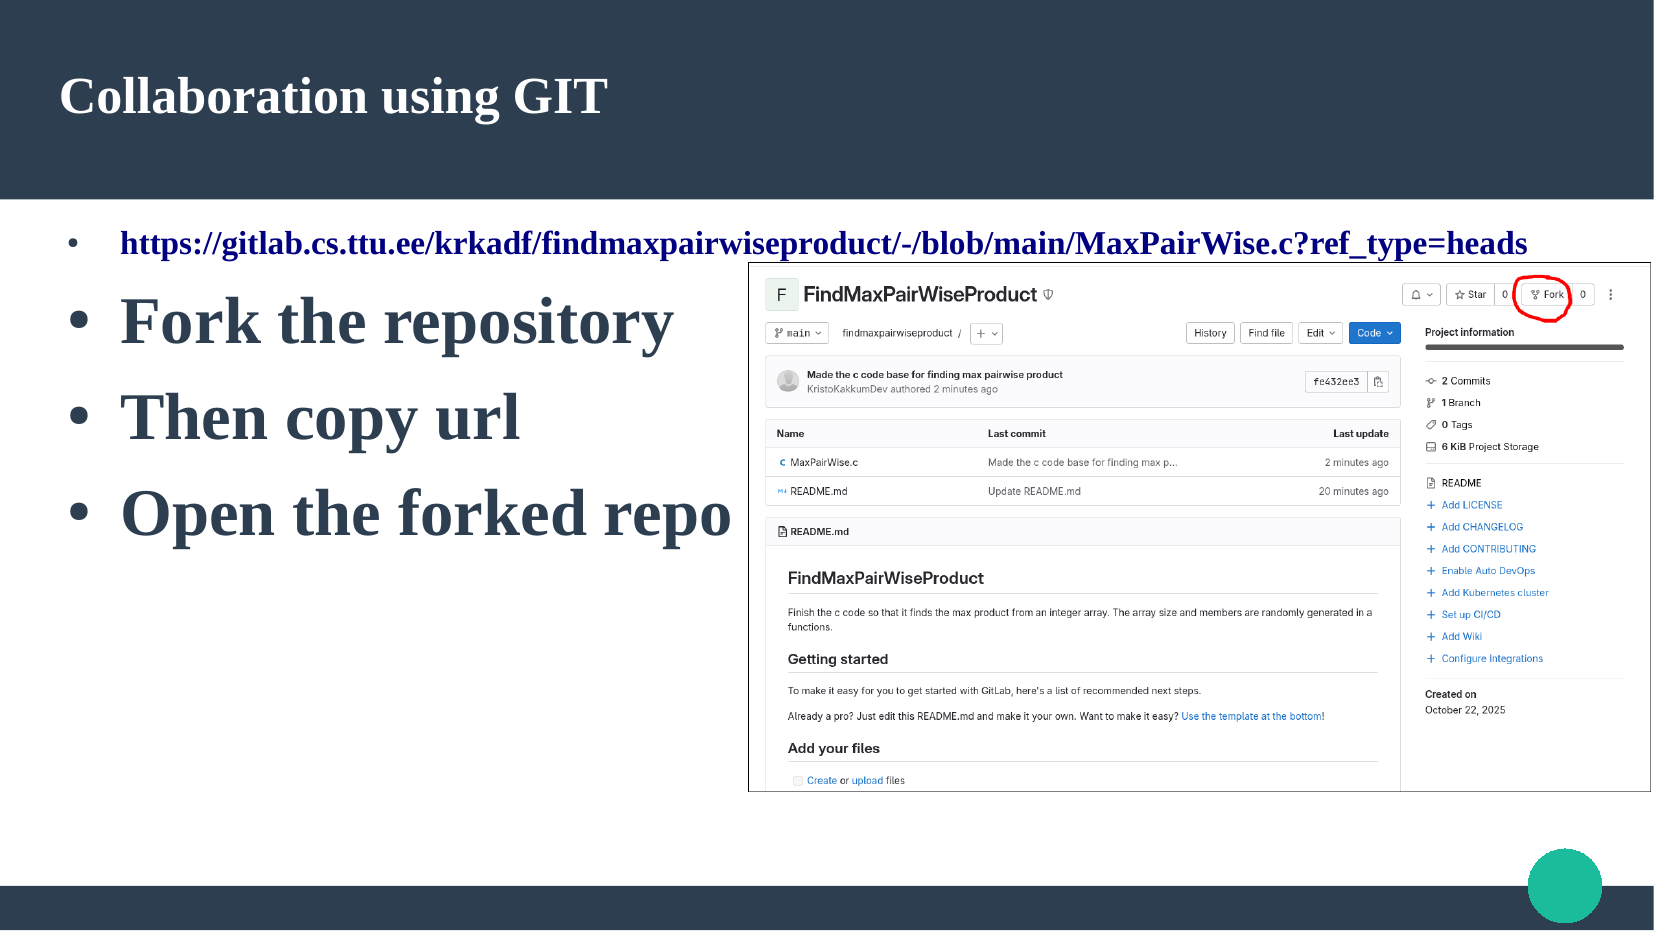

# Collaboration using GIT
https://gitlab.cs.ttu.ee/krkadf/findmaxpairwiseproduct/-/blob/main/MaxPairWise.c?ref_type=heads
Fork the repository
Then copy url
Open the forked repo